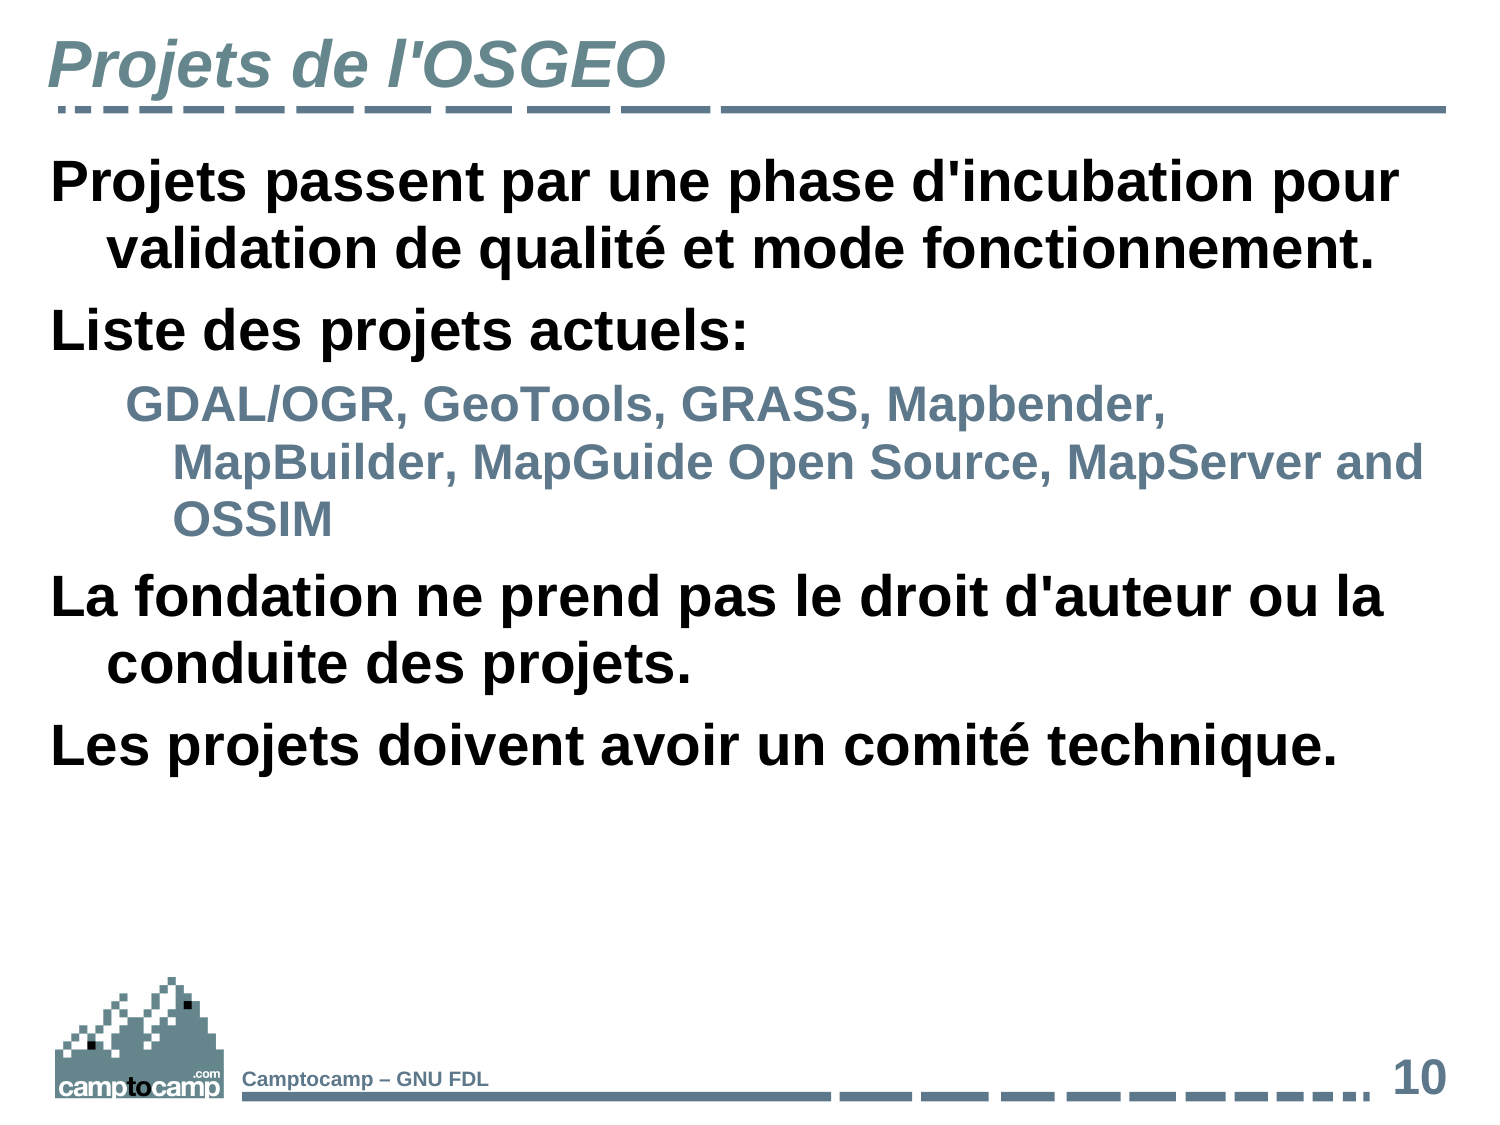

# Projets de l'OSGEO
Projets passent par une phase d'incubation pour validation de qualité et mode fonctionnement.
Liste des projets actuels:
GDAL/OGR, GeoTools, GRASS, Mapbender, MapBuilder, MapGuide Open Source, MapServer and OSSIM
La fondation ne prend pas le droit d'auteur ou la conduite des projets.
Les projets doivent avoir un comité technique.